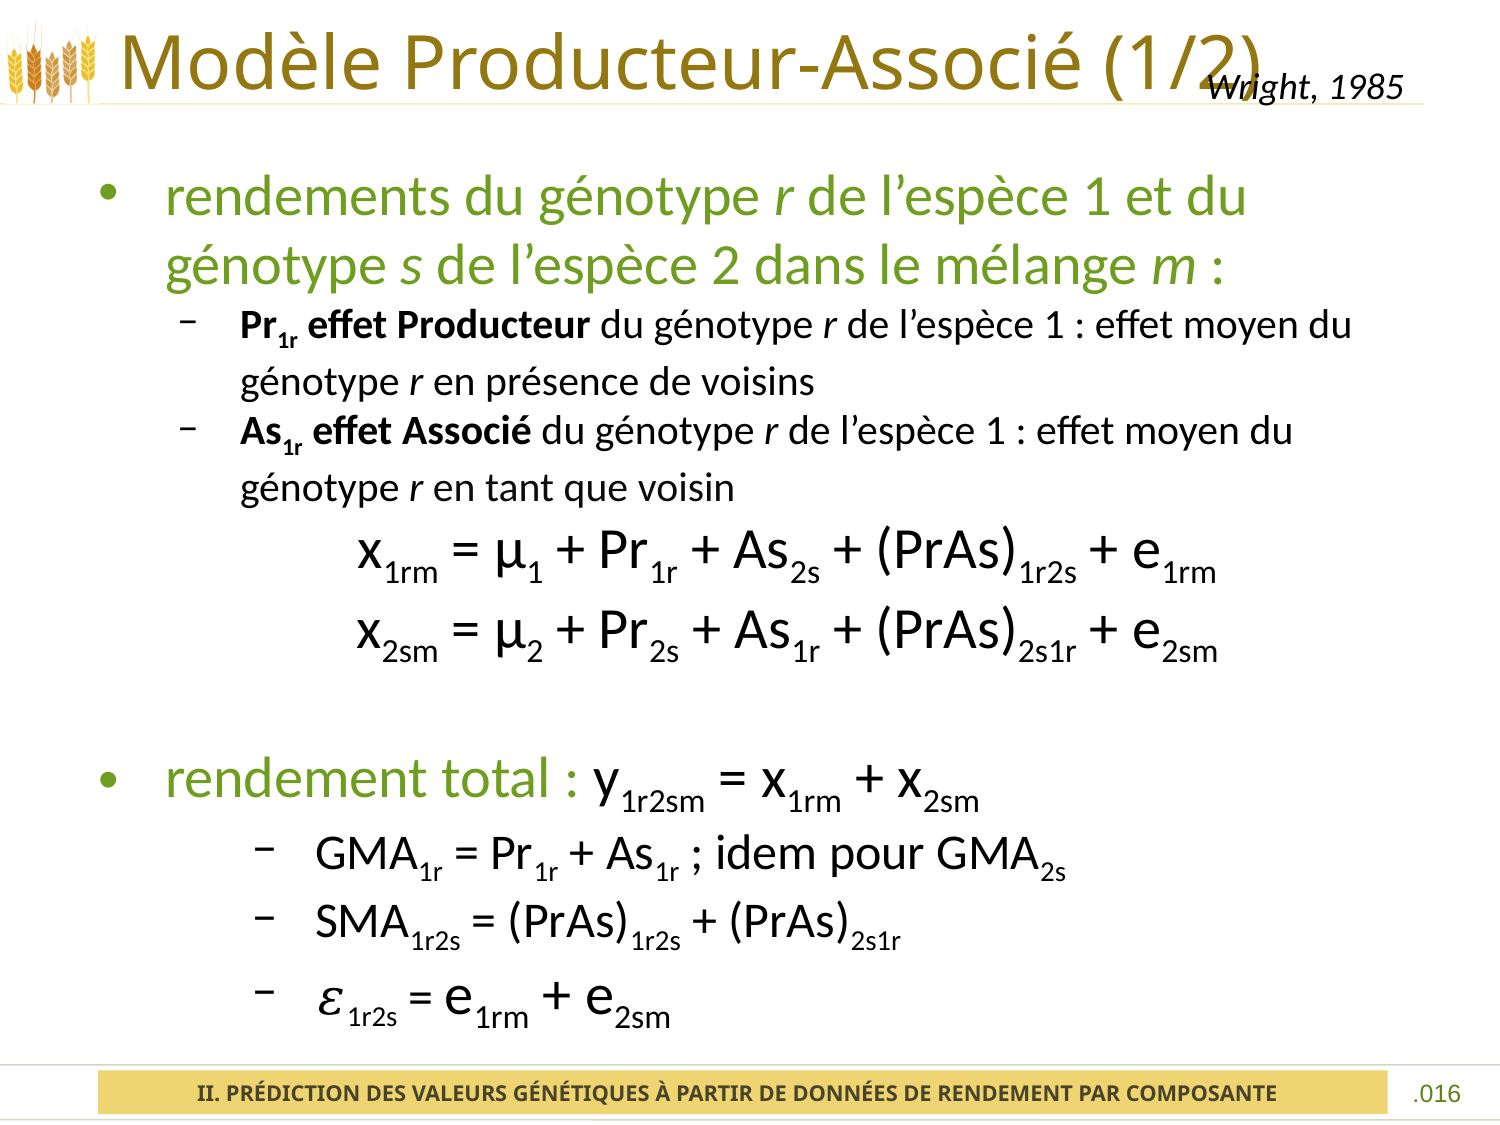

# Modèle Producteur-Associé (1/2)
Wright, 1985
rendements du génotype r de l’espèce 1 et du génotype s de l’espèce 2 dans le mélange m :
Pr1r effet Producteur du génotype r de l’espèce 1 : effet moyen du génotype r en présence de voisins
As1r effet Associé du génotype r de l’espèce 1 : effet moyen du génotype r en tant que voisin
	x1rm = μ1 + Pr1r + As2s + (PrAs)1r2s + e1rm
	x2sm = μ2 + Pr2s + As1r + (PrAs)2s1r + e2sm
rendement total : y1r2sm = x1rm + x2sm
GMA1r = Pr1r + As1r ; idem pour GMA2s
SMA1r2s = (PrAs)1r2s + (PrAs)2s1r
𝜀1r2s = e1rm + e2sm
II. PRÉDICTION DES VALEURS GÉNÉTIQUES À PARTIR DE DONNÉES DE RENDEMENT PAR COMPOSANTE